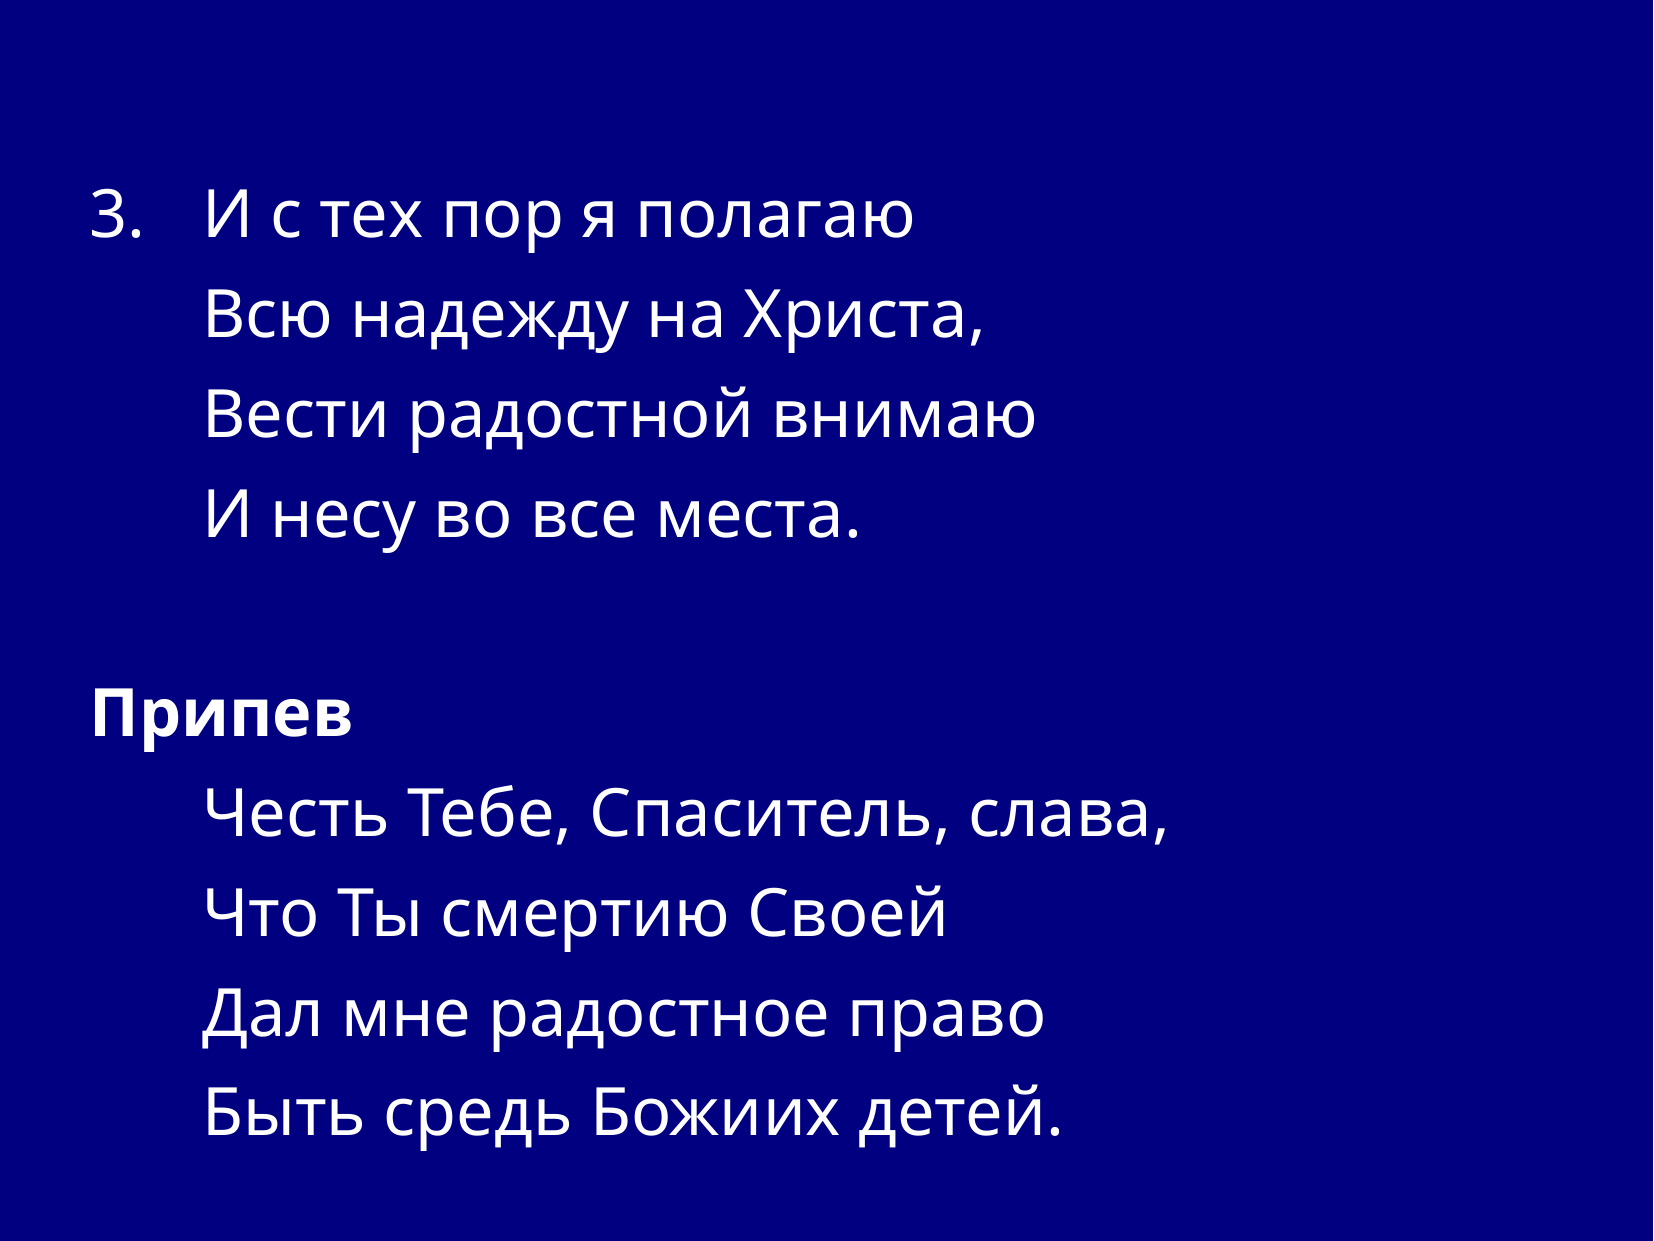

3.	И с тех пор я полагаю
	Всю надежду на Христа,
	Вести радостной внимаю
	И несу во все места.
Припев
	Честь Тебе, Спаситель, слава,
	Что Ты смертию Своей
	Дал мне радостное право
	Быть средь Божиих детей.